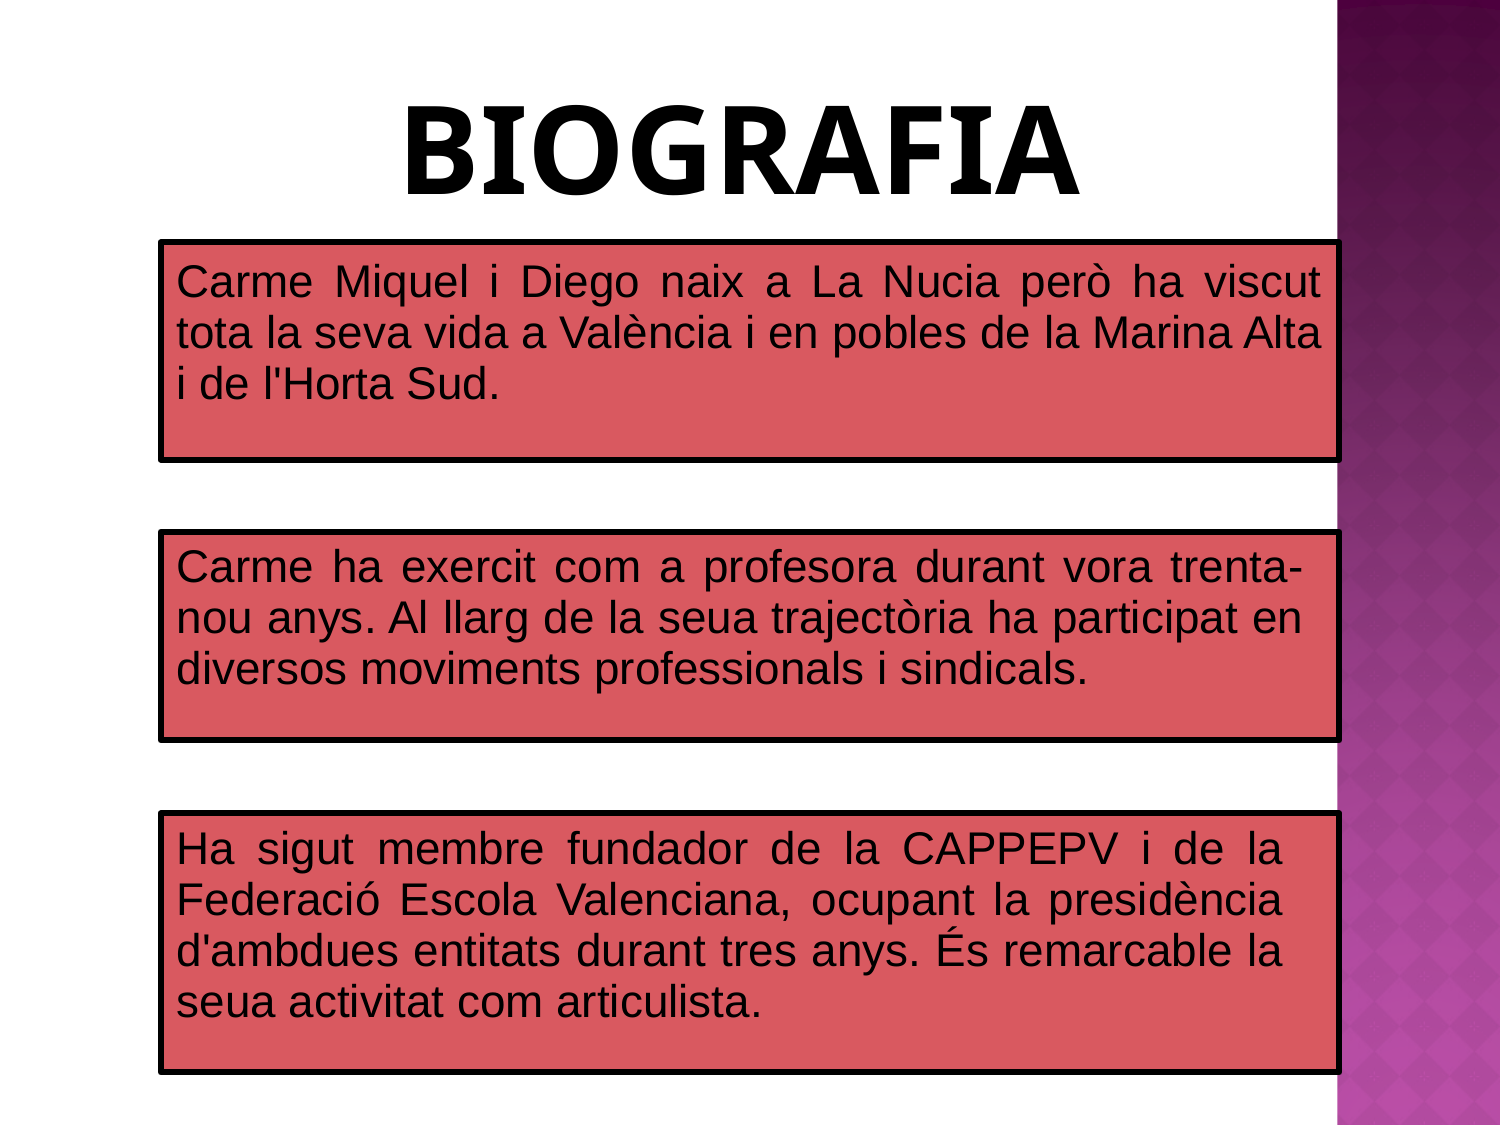

# Biografia
Carme Miquel i Diego naix a La Nucia però ha viscut tota la seva vida a València i en pobles de la Marina Alta i de l'Horta Sud.
Carme ha exercit com a profesora durant vora trenta-nou anys. Al llarg de la seua trajectòria ha participat en diversos moviments professionals i sindicals.
Ha sigut membre fundador de la CAPPEPV i de la Federació Escola Valenciana, ocupant la presidència d'ambdues entitats durant tres anys. És remarcable la seua activitat com articulista.